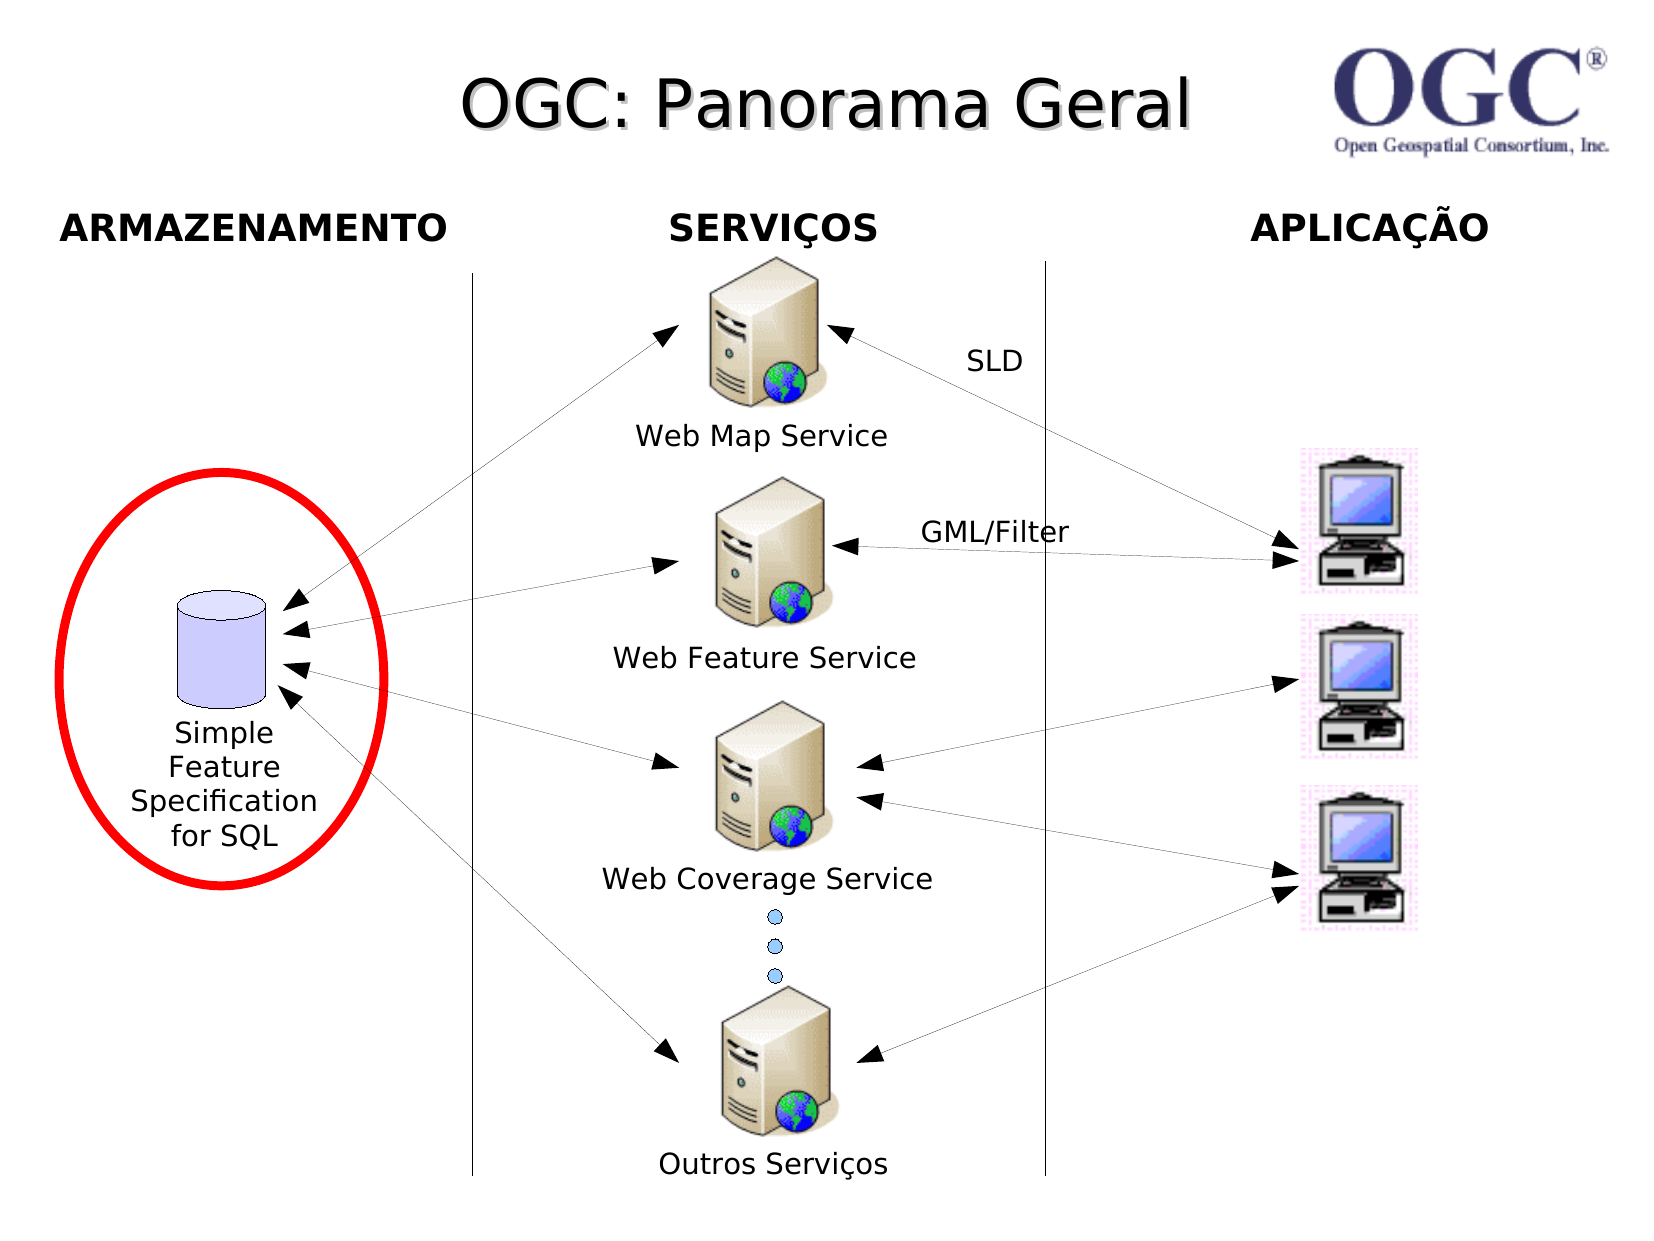

# OGC: Panorama Geral
ARMAZENAMENTO
SERVIÇOS
APLICAÇÃO
SLD
Web Map Service
GML/Filter
Web Feature Service
Simple Feature Specification for SQL
Web Coverage Service
Outros Serviços